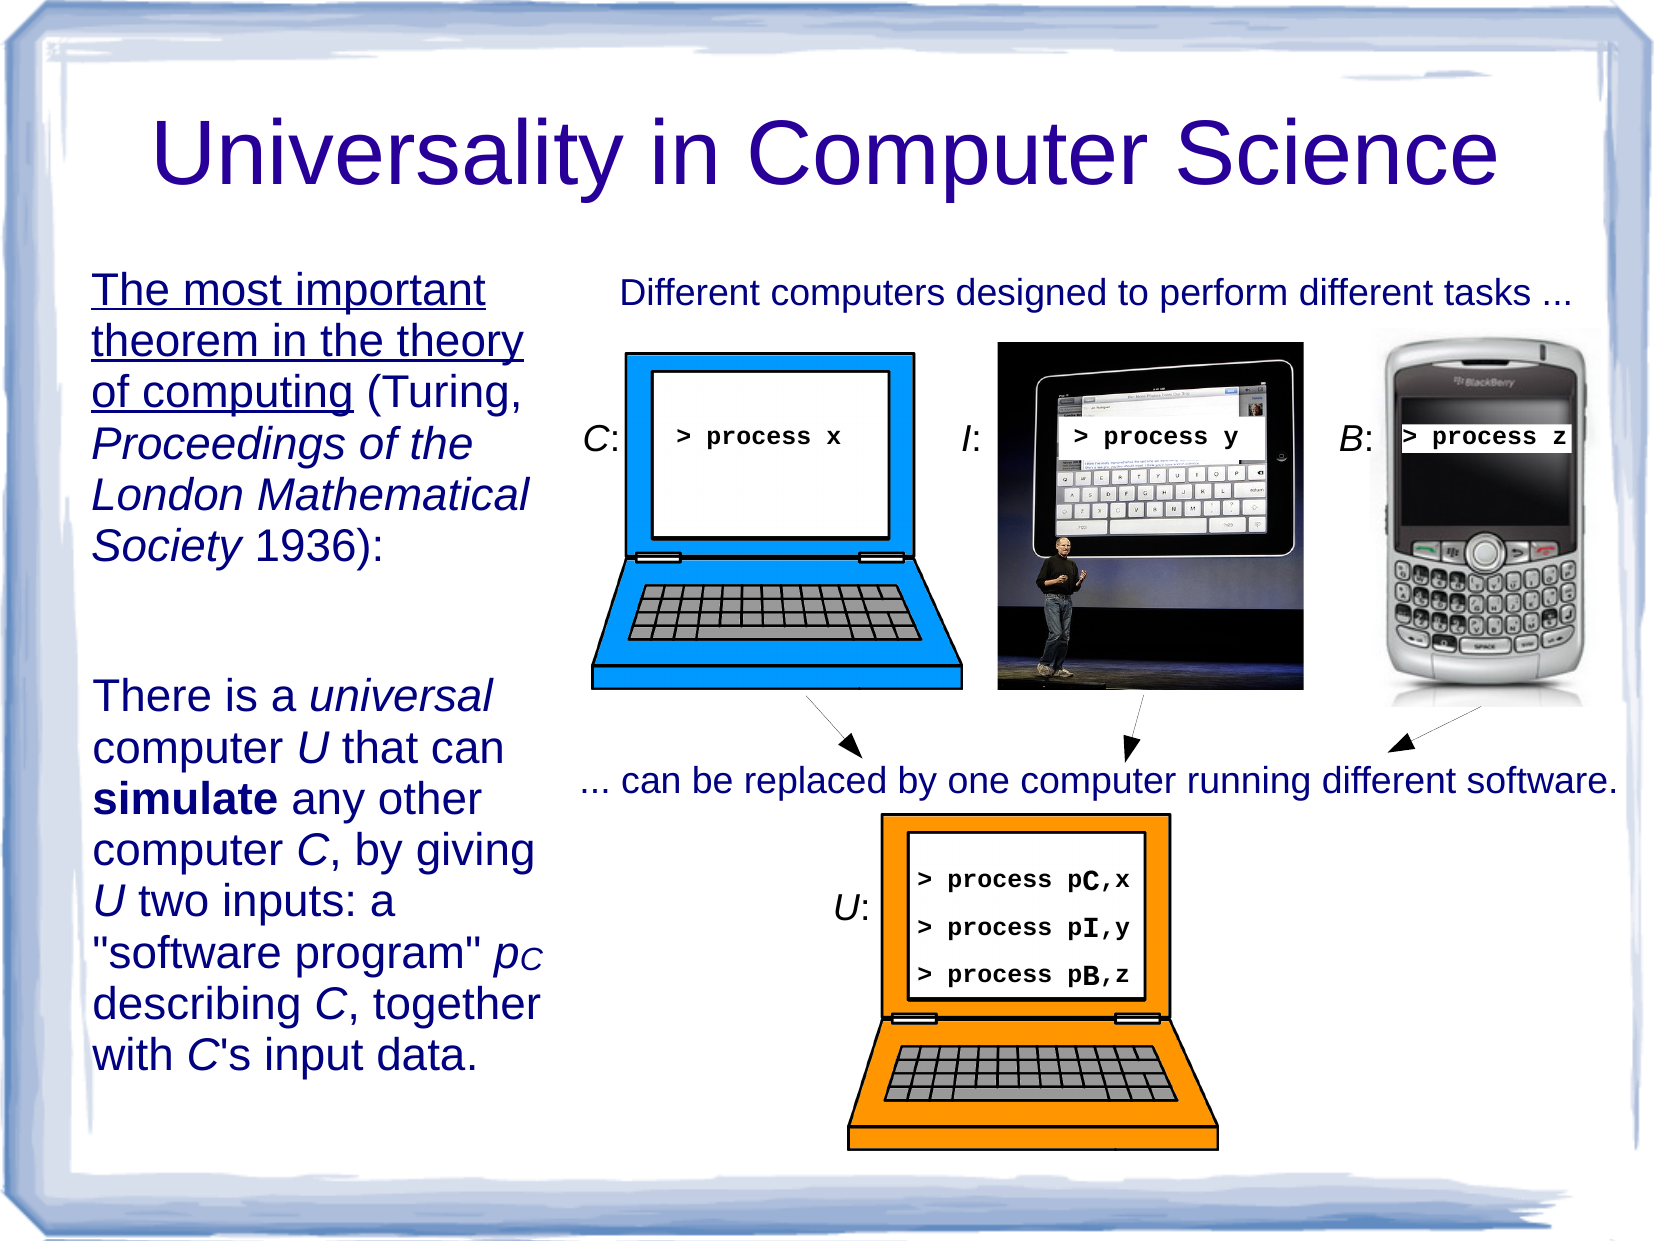

# Universality in Computer Science
The most important theorem in the theory of computing (Turing, Proceedings of the London Mathematical Society 1936):
Different computers designed to perform different tasks ...
C:
I:
B:
> process y
> process x
> process z
There is a universal computer U that can simulate any other computer C, by giving U two inputs: a "software program" pC describing C, together with C's input data.
... can be replaced by one computer running different software.
> process pC,x
> process pI,y
> process pB,z
U: